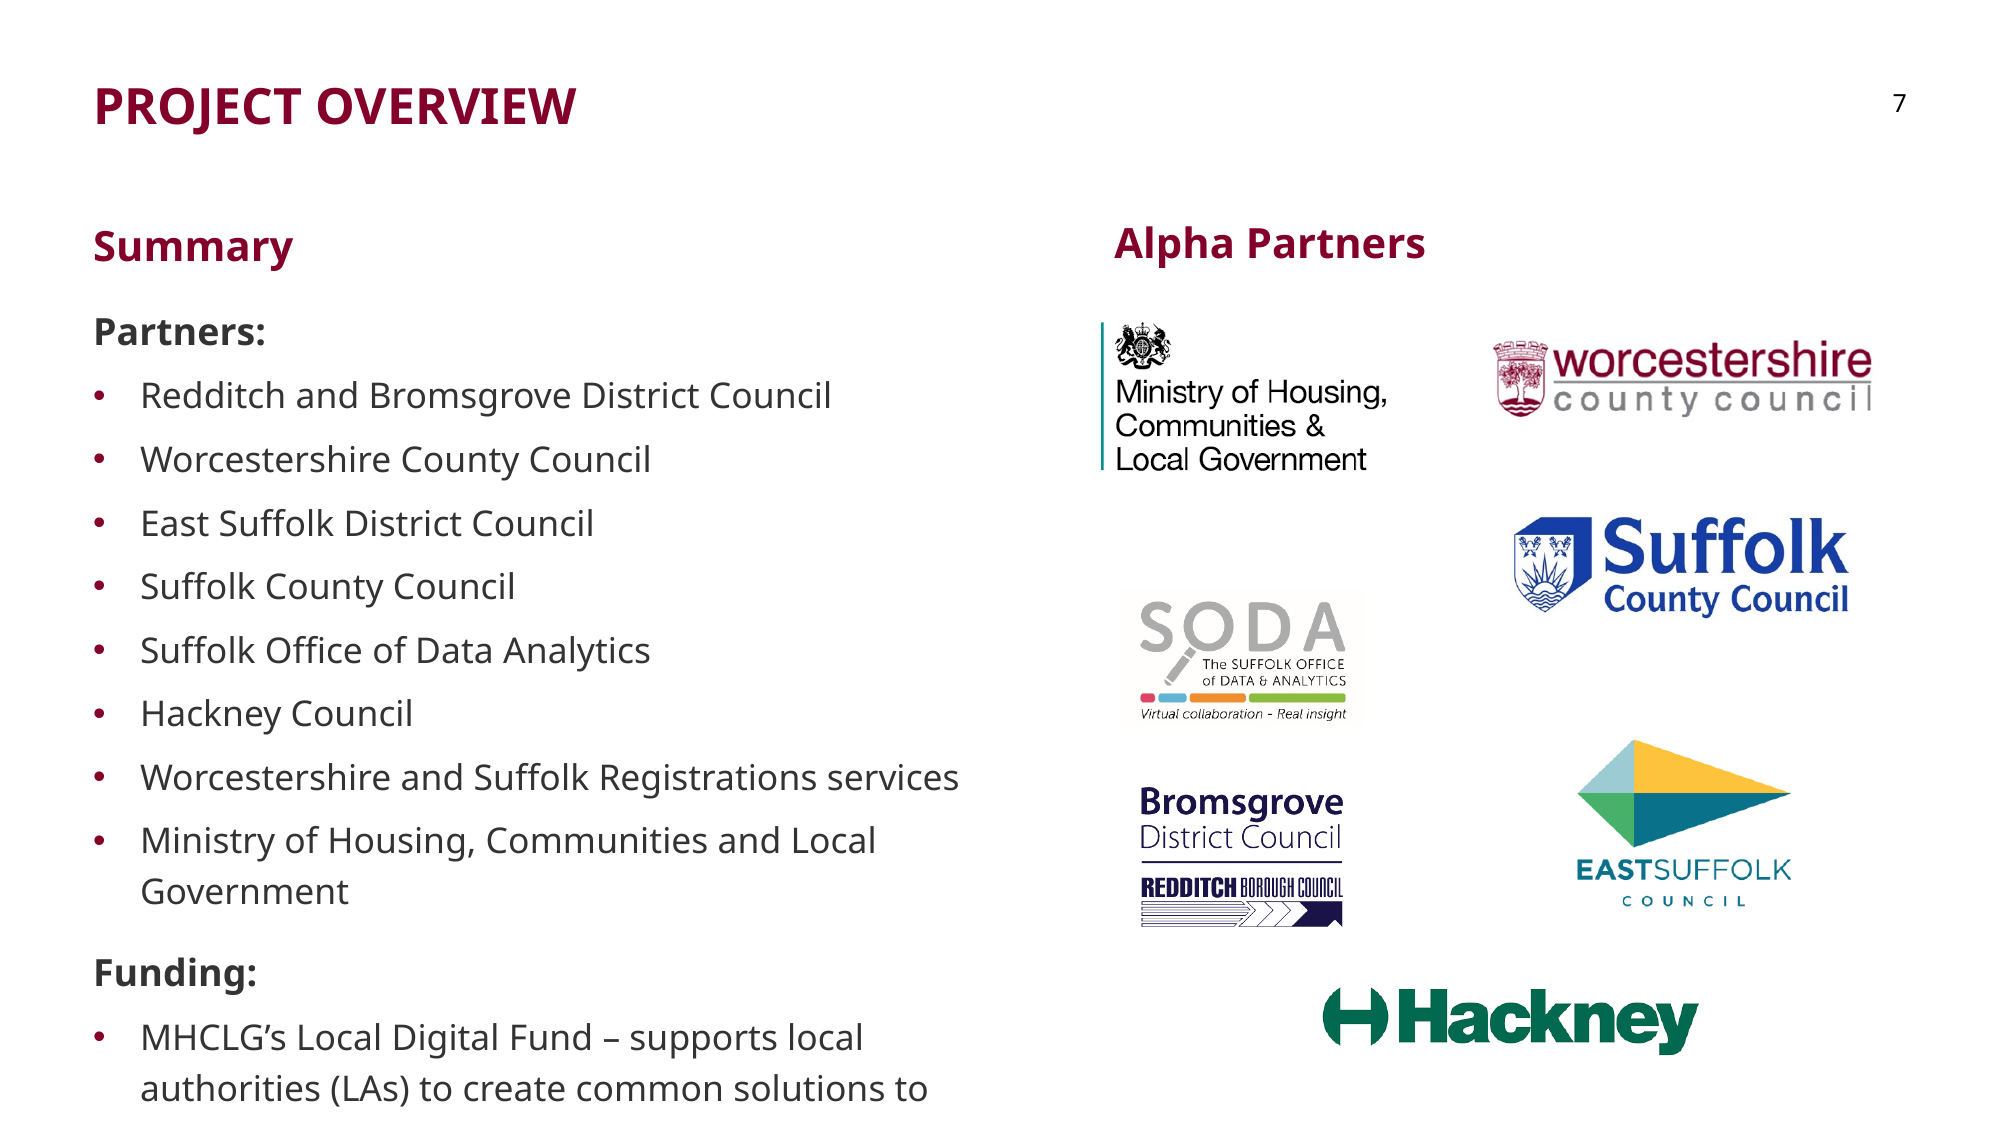

# PROJECT OVERVIEW
Alpha Partners
Summary
Partners:
Redditch and Bromsgrove District Council
Worcestershire County Council
East Suffolk District Council
Suffolk County Council
Suffolk Office of Data Analytics
Hackney Council
Worcestershire and Suffolk Registrations services
Ministry of Housing, Communities and Local Government
Funding:
MHCLG’s Local Digital Fund – supports local authorities (LAs) to create common solutions to shared problems